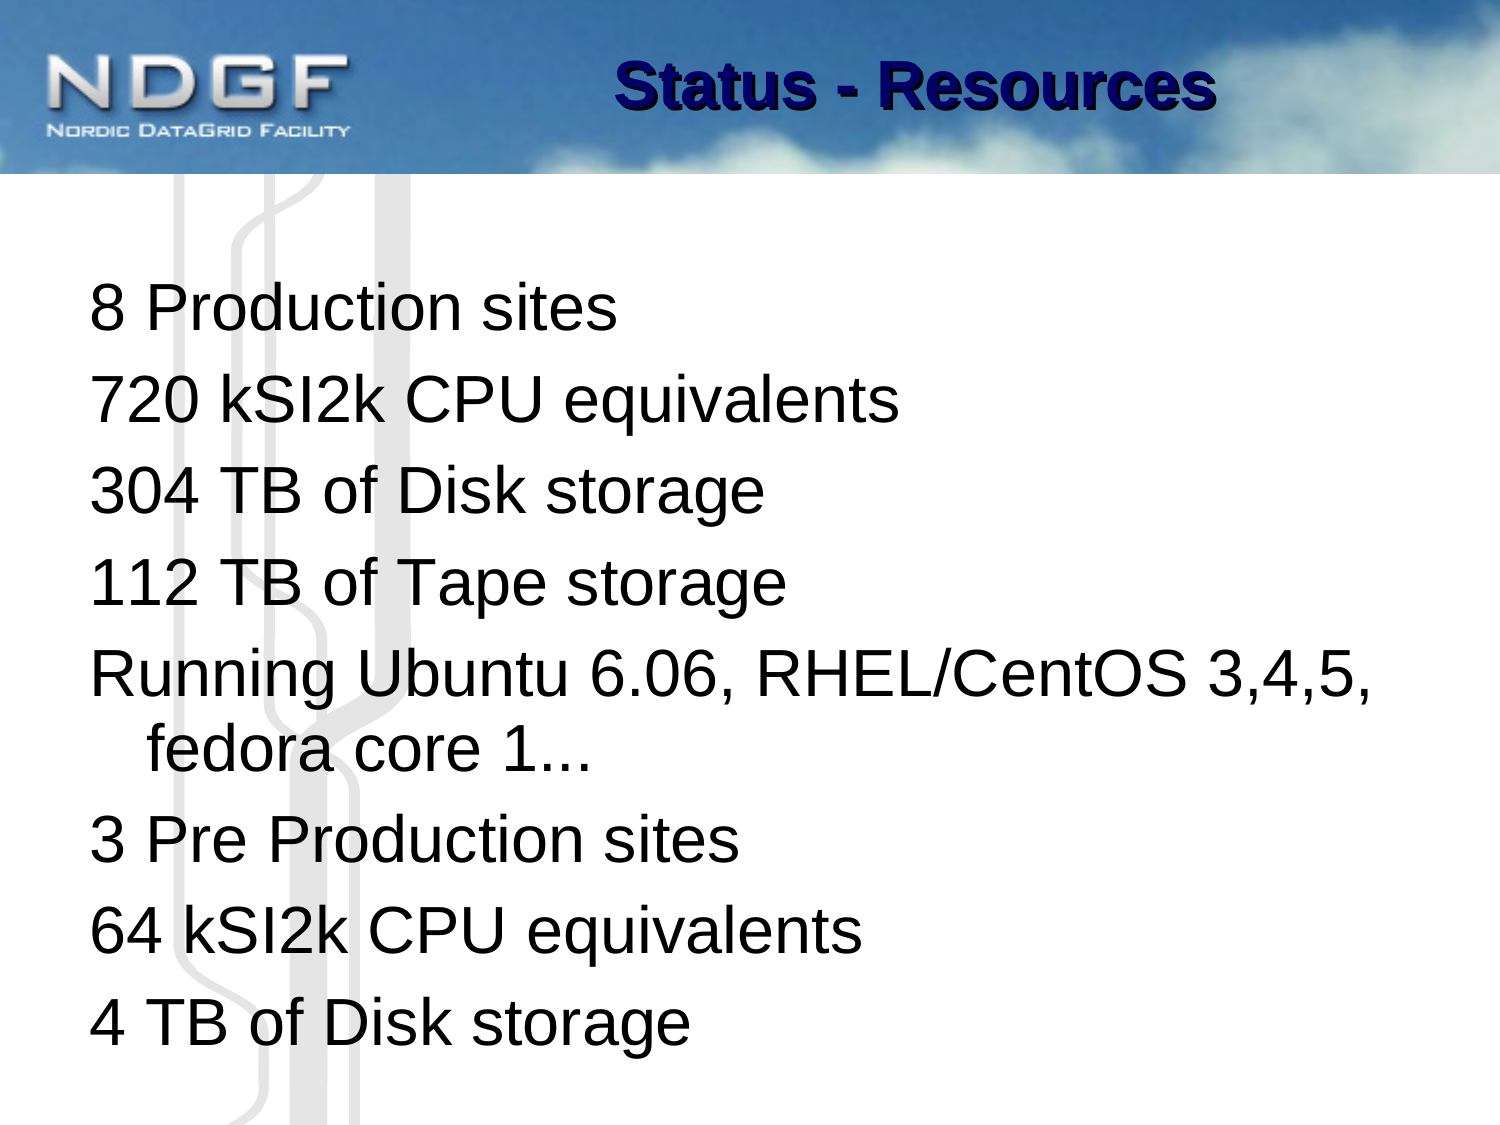

# Status - Resources
8 Production sites
720 kSI2k CPU equivalents
304 TB of Disk storage
112 TB of Tape storage
Running Ubuntu 6.06, RHEL/CentOS 3,4,5, fedora core 1...
3 Pre Production sites
64 kSI2k CPU equivalents
4 TB of Disk storage